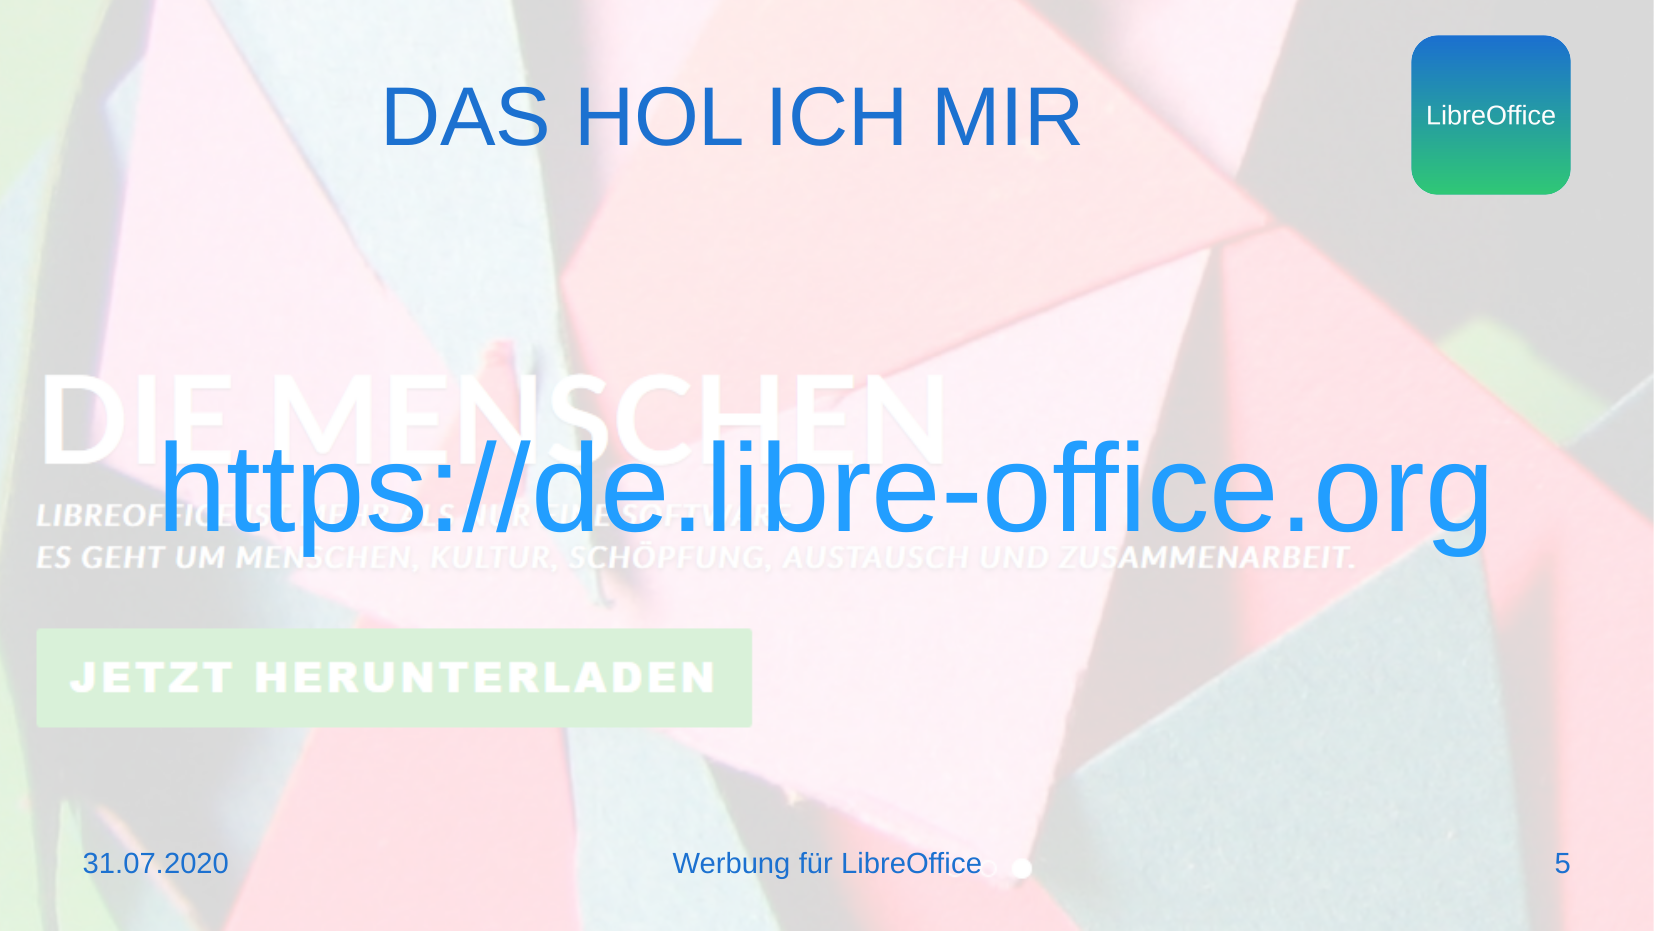

# DAS HOL ICH MIR
https://de.libre-office.org
31.07.2020
Werbung für LibreOffice
5